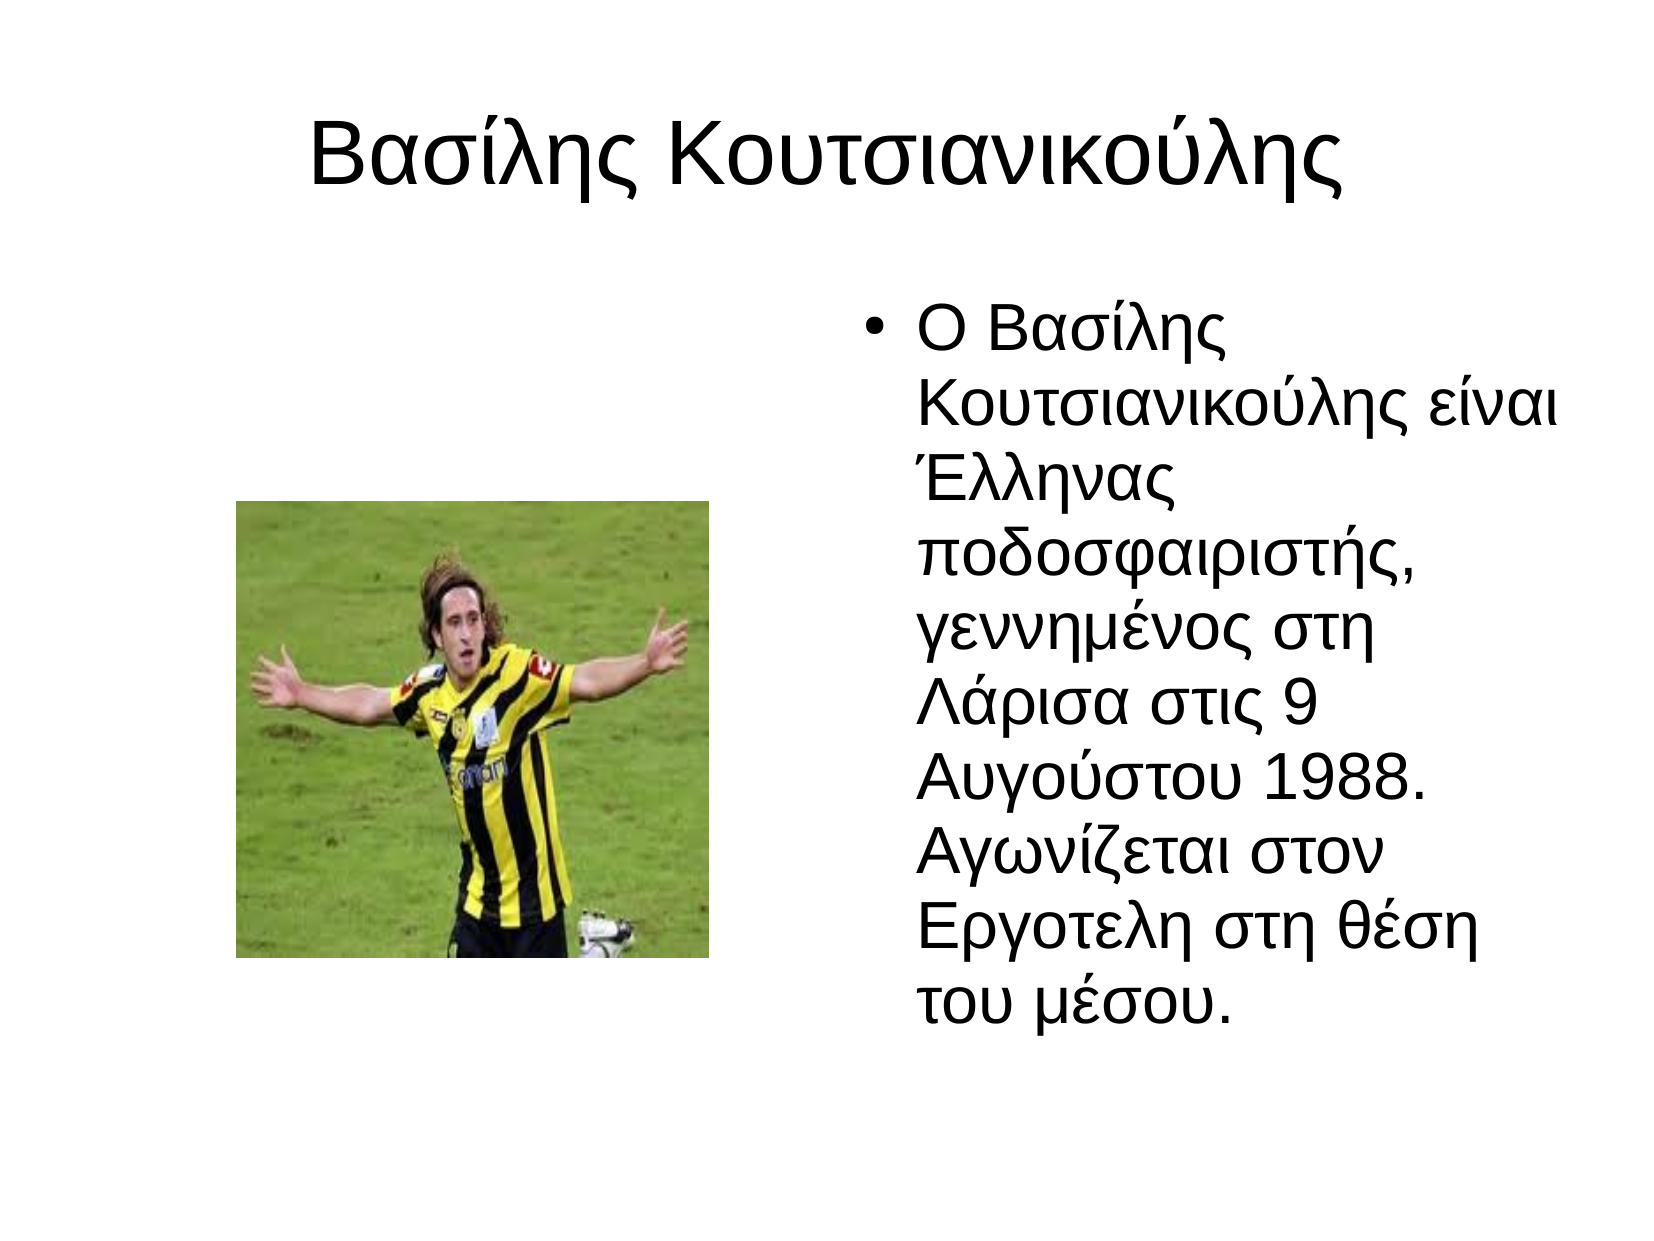

# Βασίλης Κουτσιανικούλης
Ο Βασίλης Κουτσιανικούλης είναι Έλληνας ποδοσφαιριστής, γεννημένος στη Λάρισα στις 9 Αυγούστου 1988. Αγωνίζεται στον Εργοτελη στη θέση του μέσου.